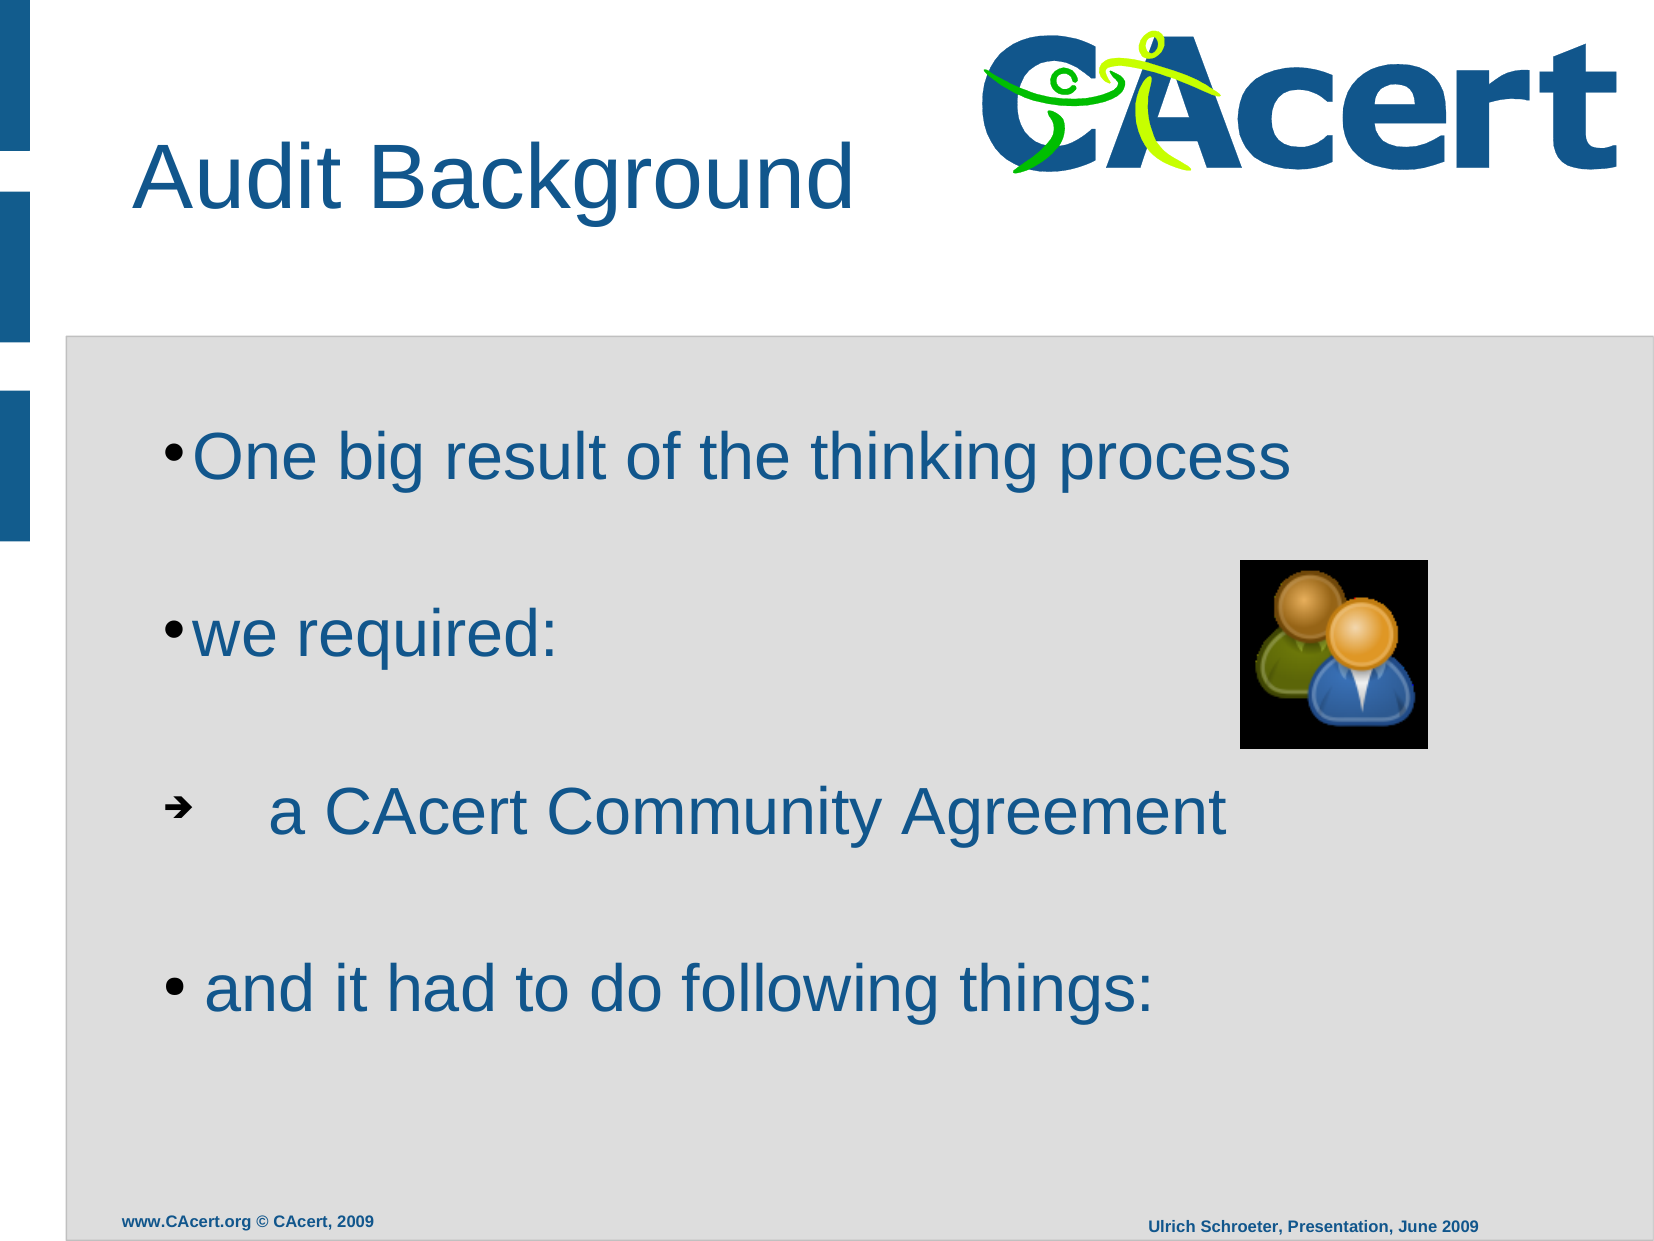

Audit Background
One big result of the thinking process
we required:
 a CAcert Community Agreement
 and it had to do following things: